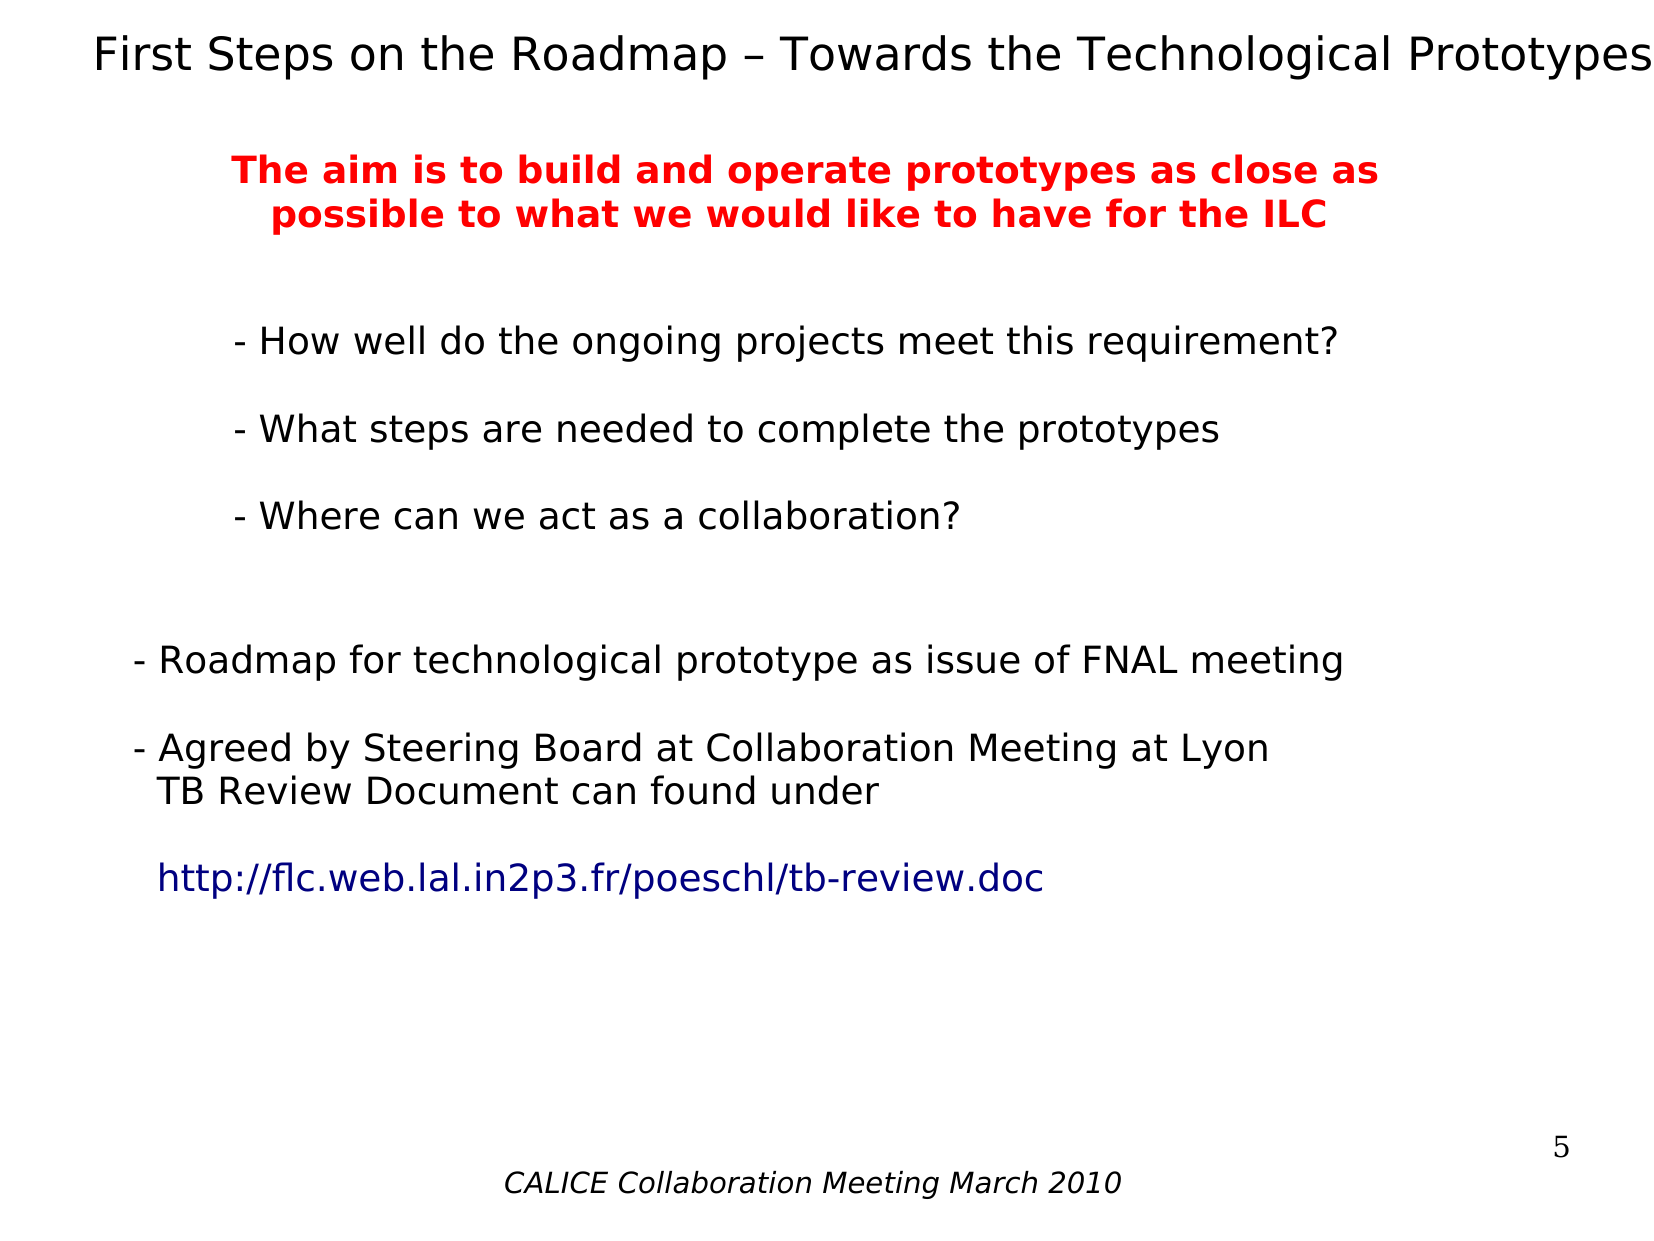

First Steps on the Roadmap – Towards the Technological Prototypes
The aim is to build and operate prototypes as close as
 possible to what we would like to have for the ILC
- How well do the ongoing projects meet this requirement?
- What steps are needed to complete the prototypes
- Where can we act as a collaboration?
- Roadmap for technological prototype as issue of FNAL meeting
- Agreed by Steering Board at Collaboration Meeting at Lyon
 TB Review Document can found under
 http://flc.web.lal.in2p3.fr/poeschl/tb-review.doc
5